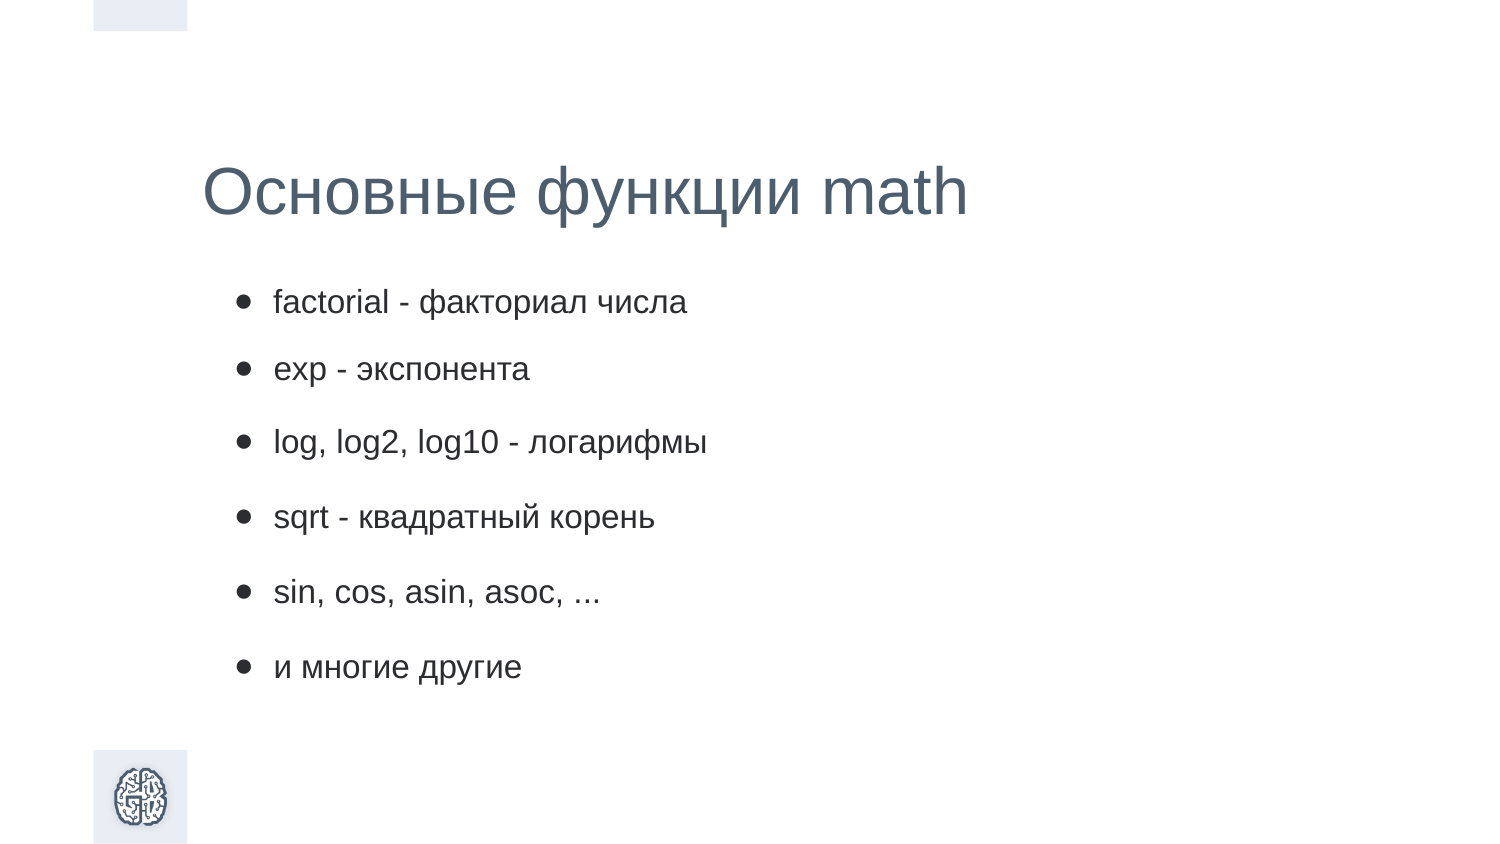

Основные функции math
factorial - факториал числа
exp - экспонента
log, log2, log10 - логарифмы
sqrt - квадратный корень
sin, cos, asin, asoc, ...
и многие другие